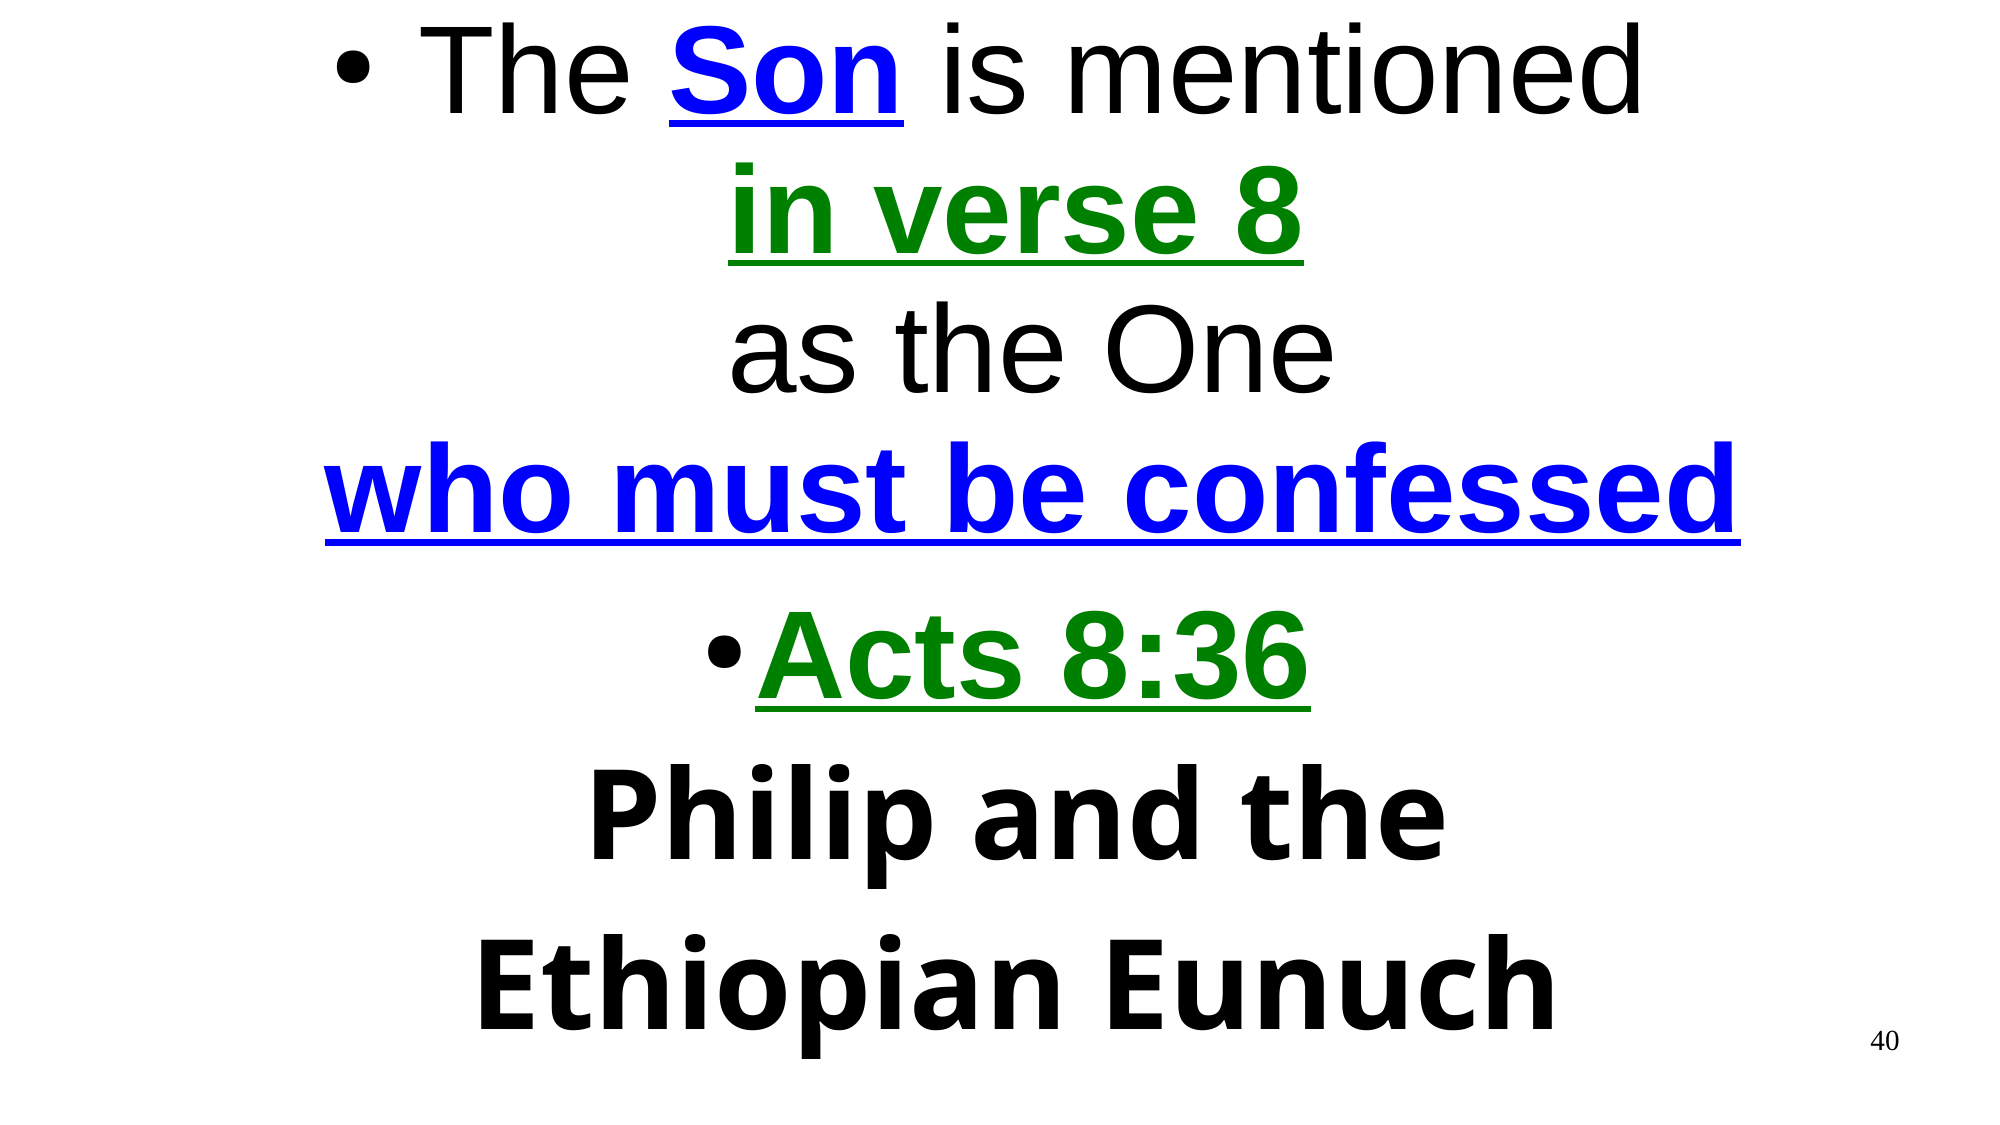

# The Son is mentioned in verse 8 as the One who must be confessed
Acts 8:36
Philip and the
Ethiopian Eunuch
40